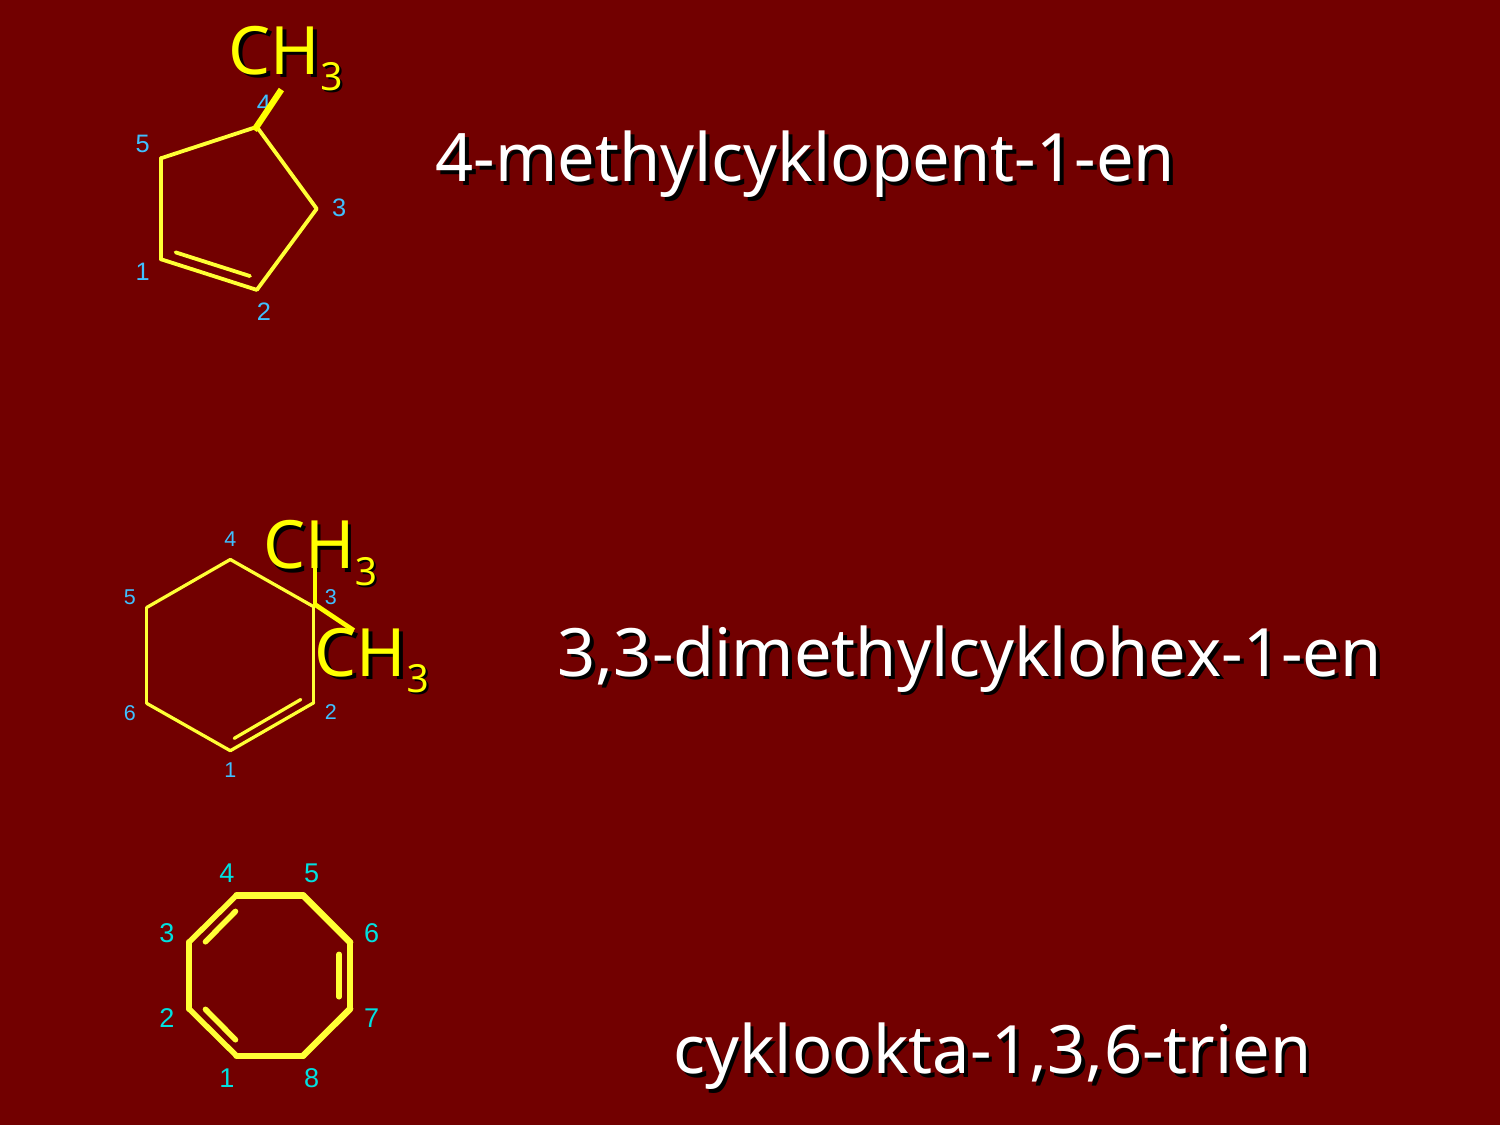

CH3
 4-methylcyklopent-1-en
 CH3
 CH3	 3,3-dimethylcyklohex-1-en
					 cyklookta-1,3,6-trien
#